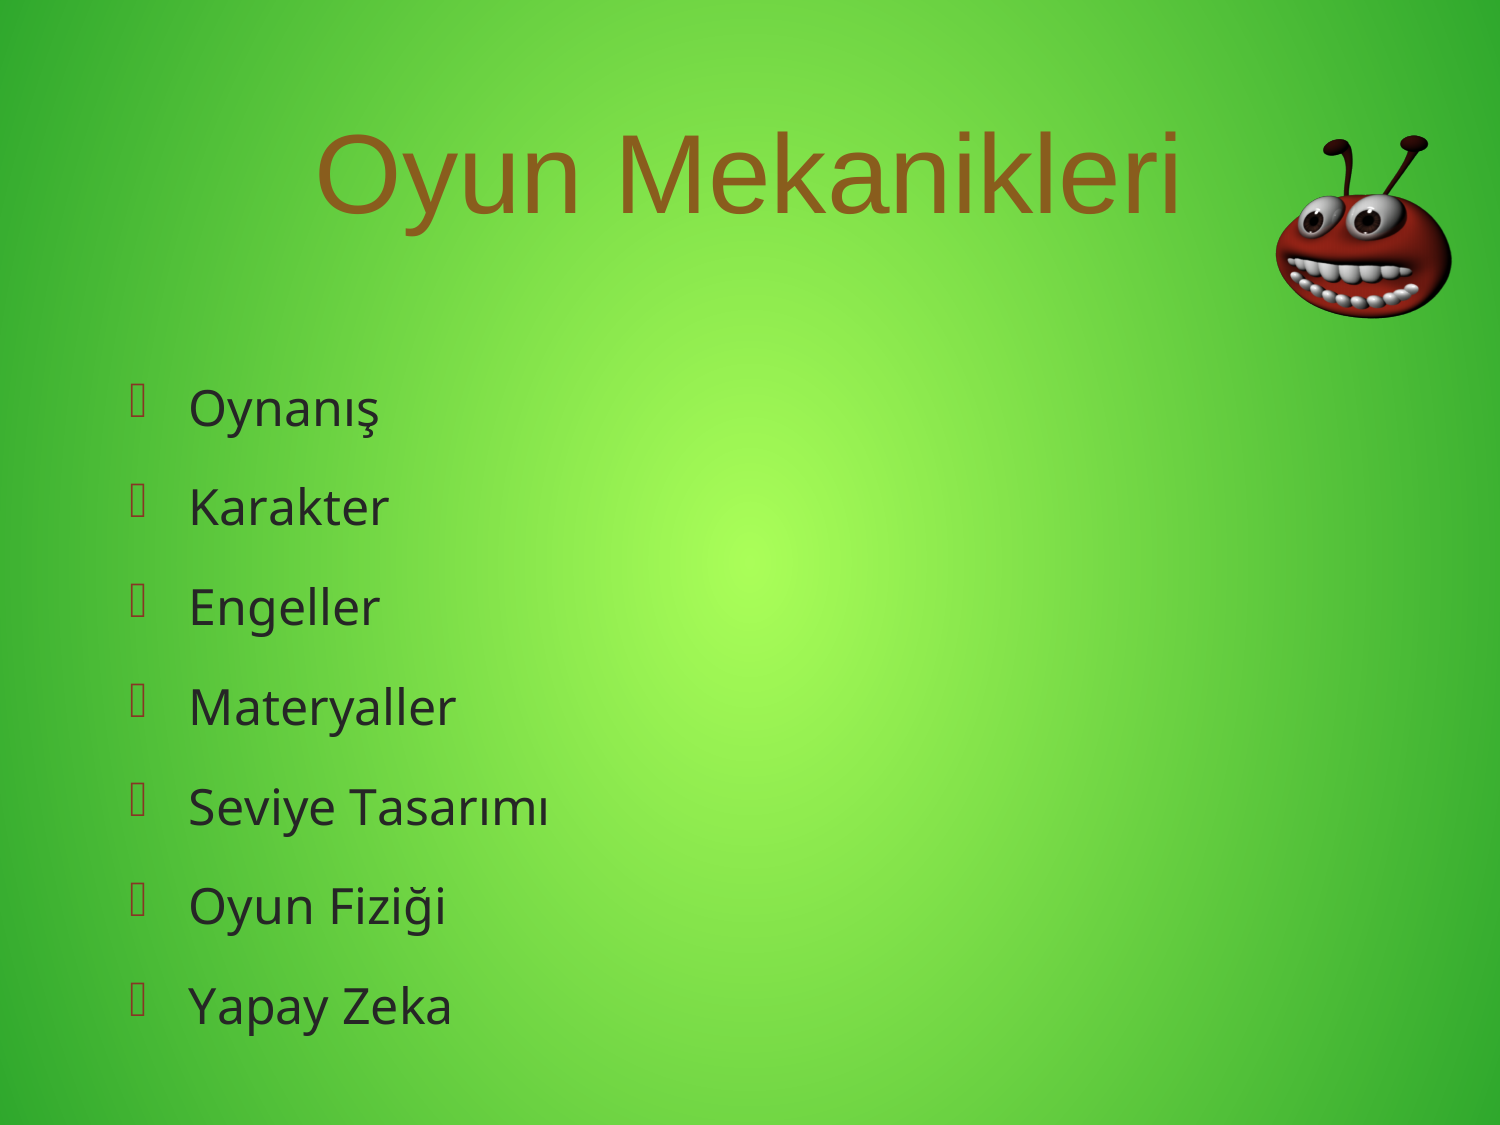

Oyun Mekanikleri
Oynanış
Karakter
Engeller
Materyaller
Seviye Tasarımı
Oyun Fiziği
Yapay Zeka